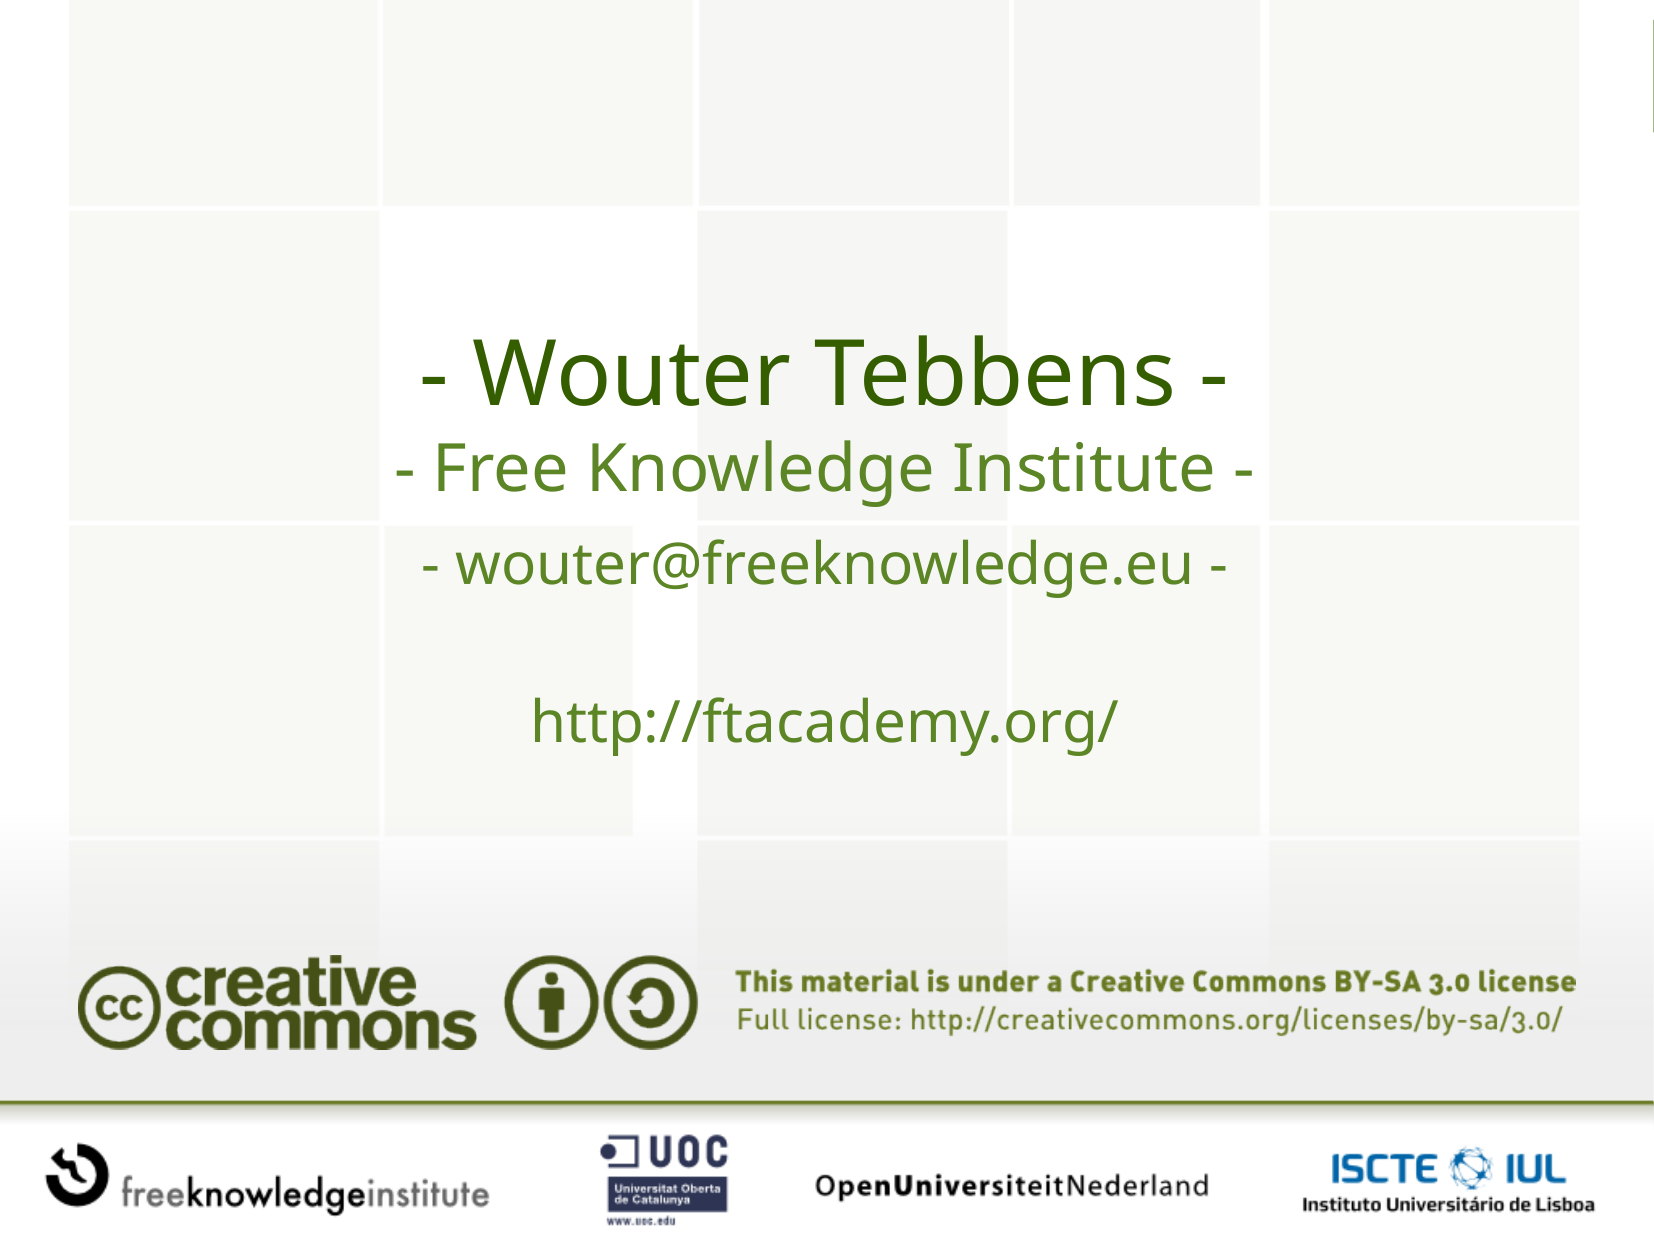

- Wouter Tebbens -
- Free Knowledge Institute -
- wouter@freeknowledge.eu -
http://ftacademy.org/